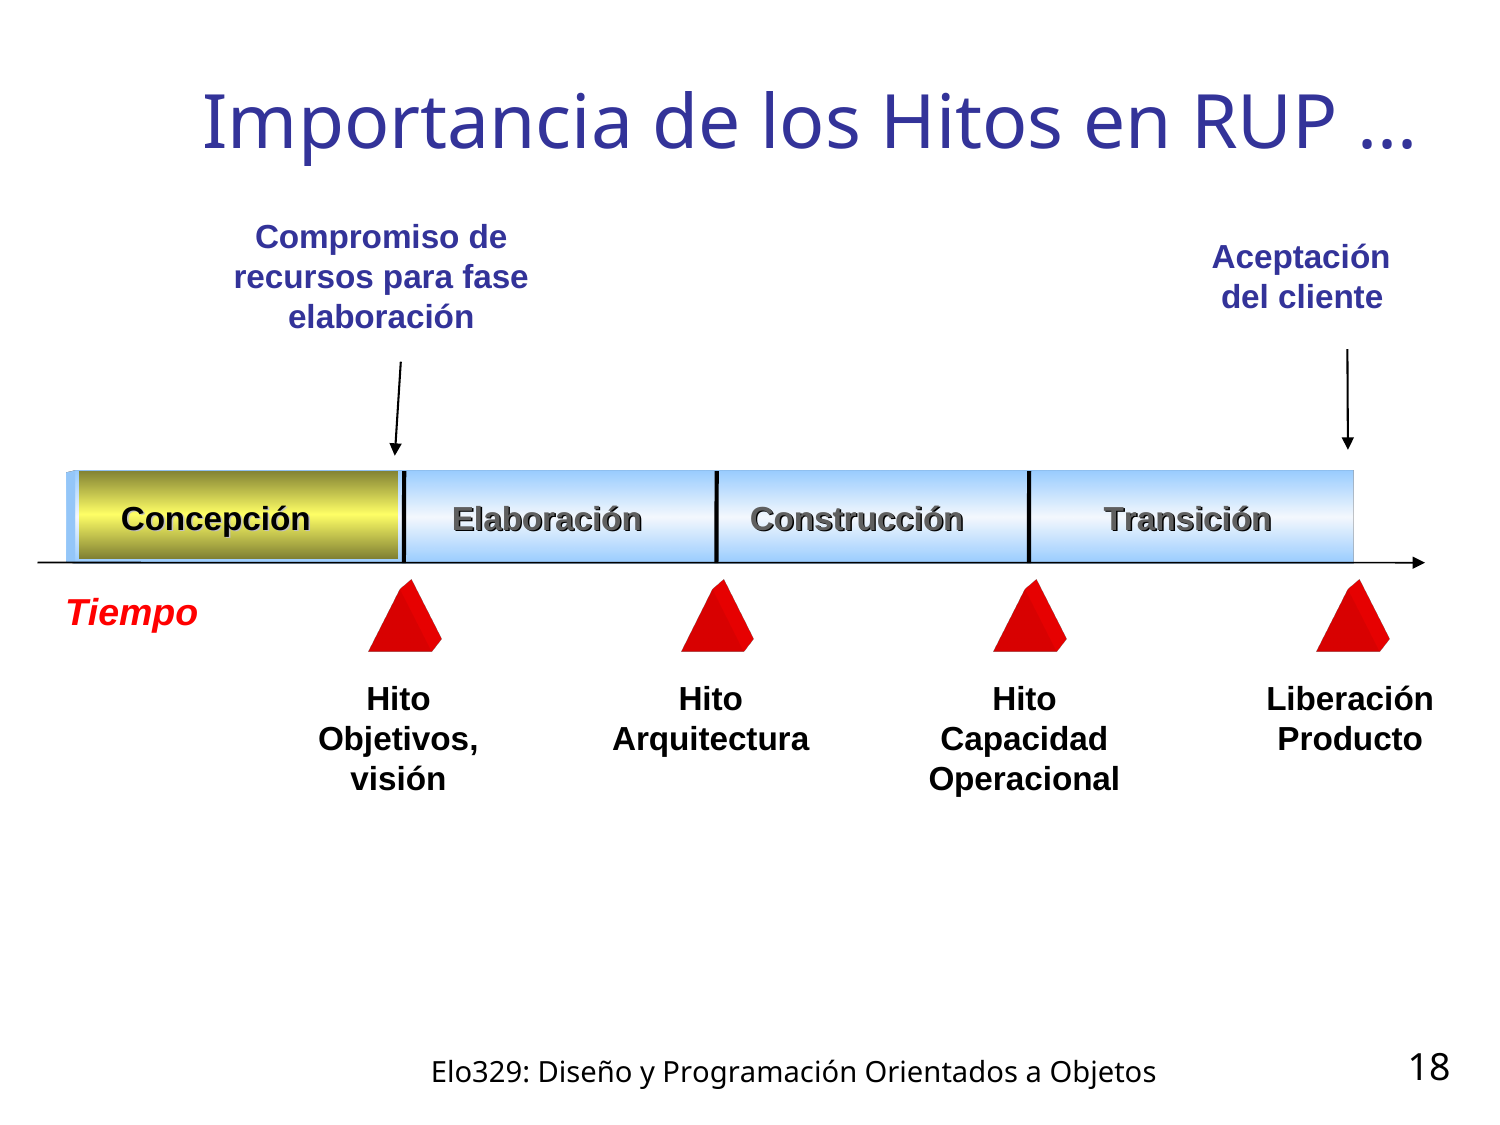

# Importancia de los Hitos en RUP ...
Compromiso de recursos para fase elaboración
Aceptación
 del cliente
Concepción
Elaboración
Construcción
Transición
Tiempo
Hito
Objetivos,
visión
Hito
Arquitectura
Hito
Capacidad
Operacional
Liberación
Producto
ELO329: Diseño y Programación Orientadas a Objetos
18